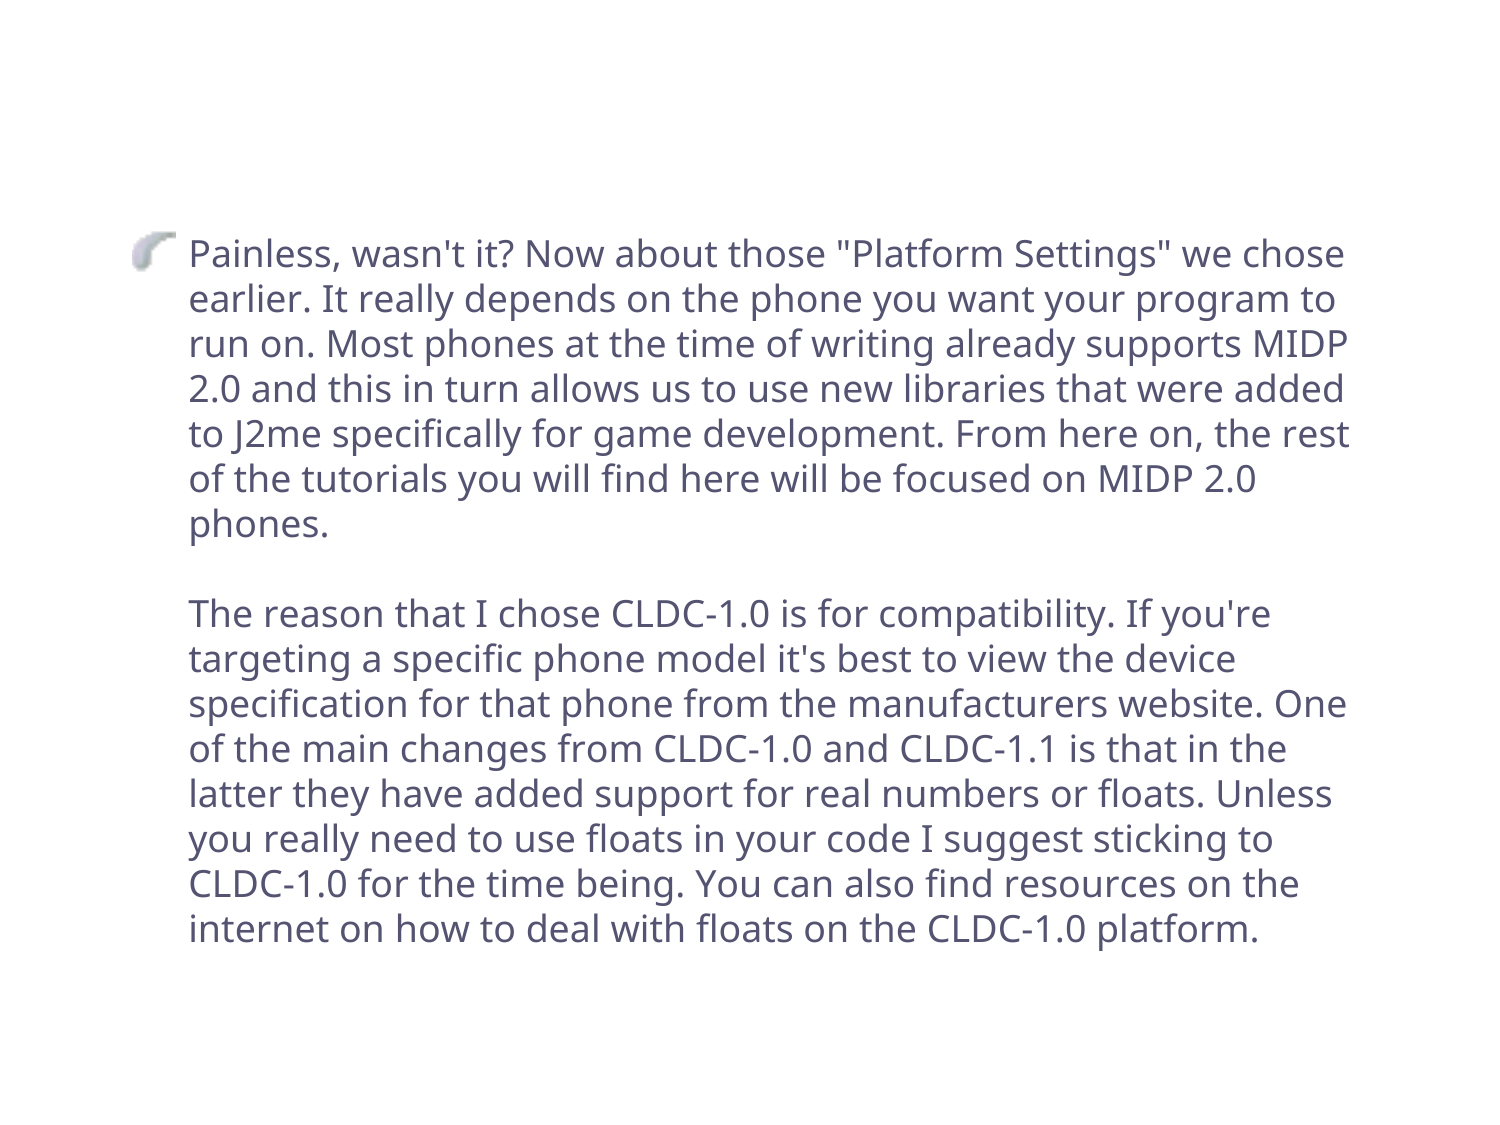

#
Painless, wasn't it? Now about those "Platform Settings" we chose earlier. It really depends on the phone you want your program to run on. Most phones at the time of writing already supports MIDP 2.0 and this in turn allows us to use new libraries that were added to J2me specifically for game development. From here on, the rest of the tutorials you will find here will be focused on MIDP 2.0 phones.
The reason that I chose CLDC-1.0 is for compatibility. If you're targeting a specific phone model it's best to view the device specification for that phone from the manufacturers website. One of the main changes from CLDC-1.0 and CLDC-1.1 is that in the latter they have added support for real numbers or floats. Unless you really need to use floats in your code I suggest sticking to CLDC-1.0 for the time being. You can also find resources on the internet on how to deal with floats on the CLDC-1.0 platform.